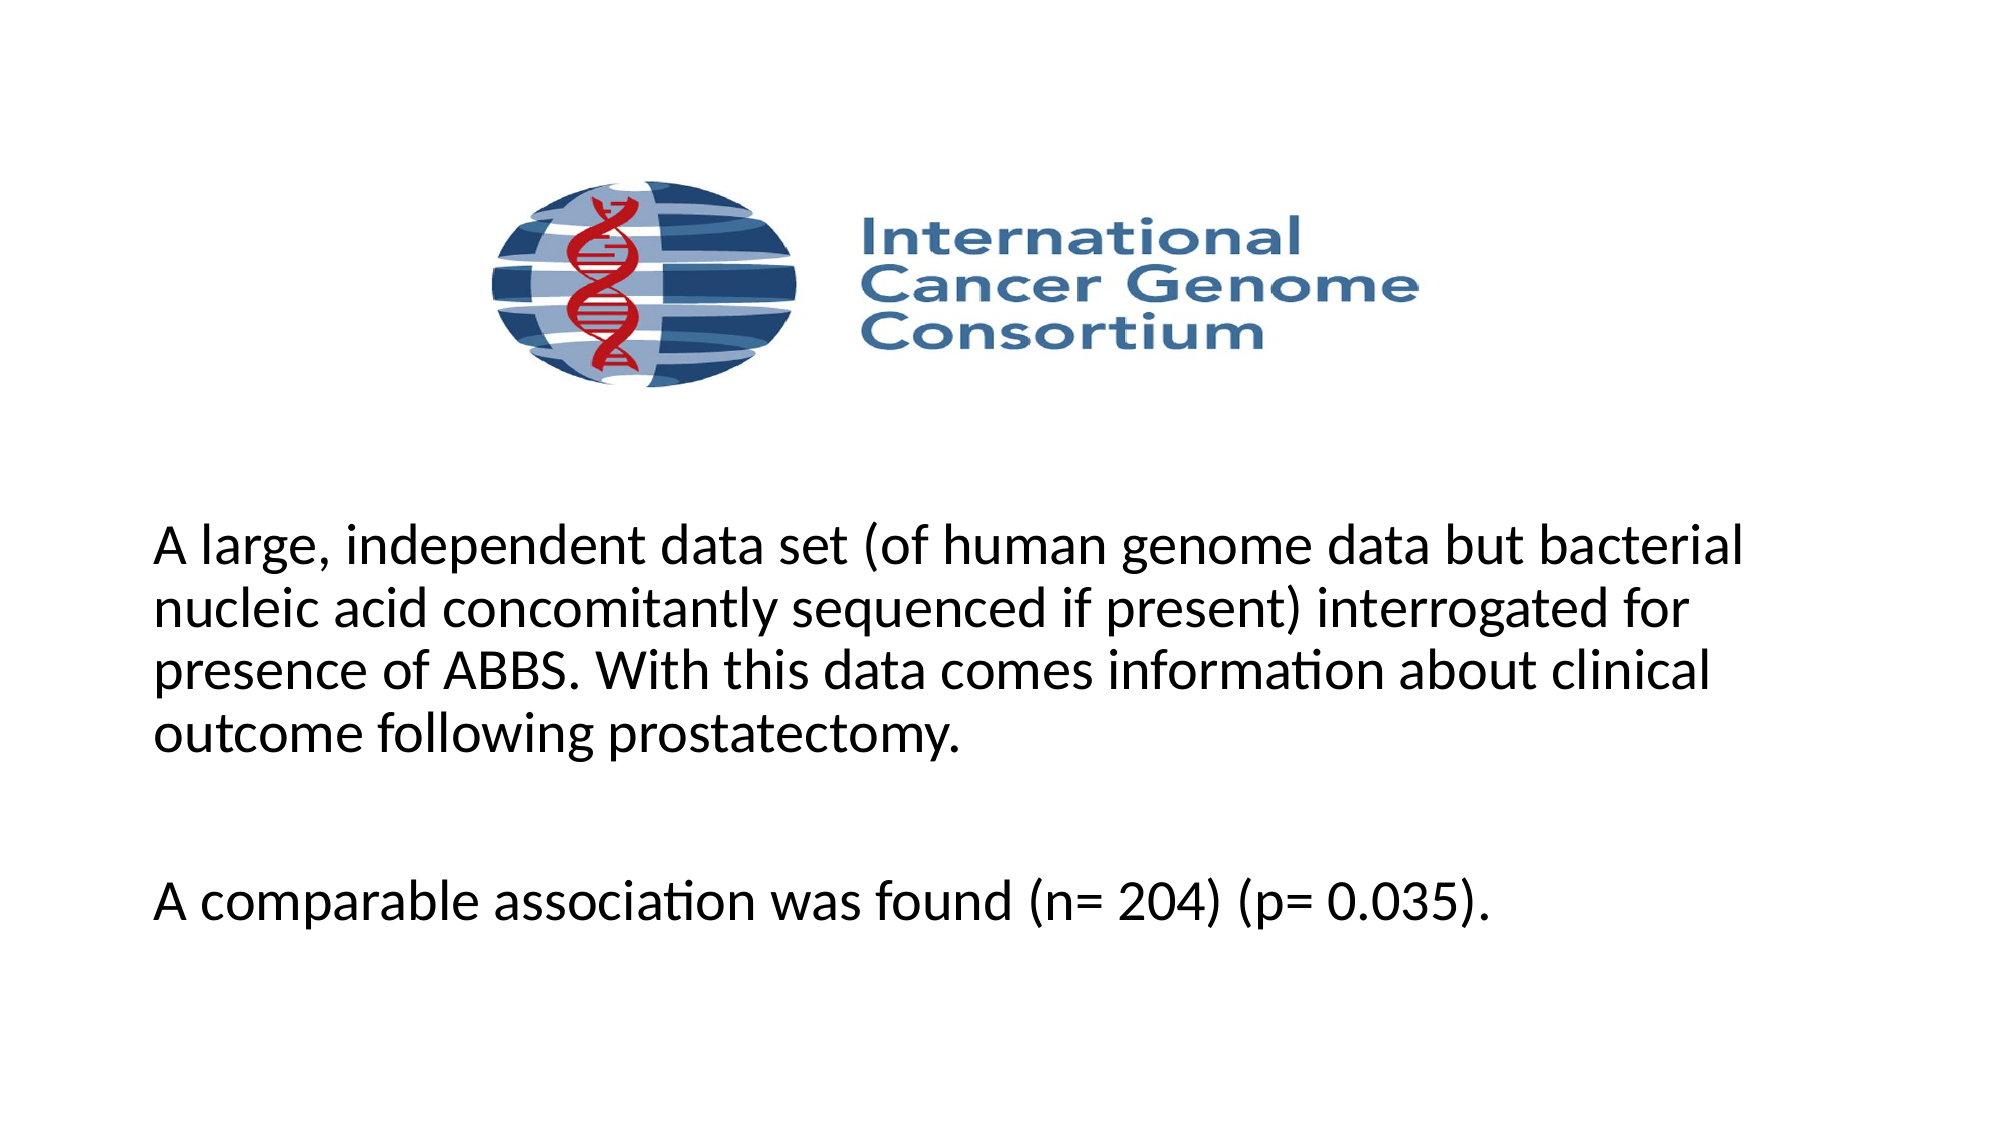

# A large, independent data set (of human genome data but bacterial nucleic acid concomitantly sequenced if present) interrogated for presence of ABBS. With this data comes information about clinical outcome following prostatectomy.
A comparable association was found (n= 204) (p= 0.035).